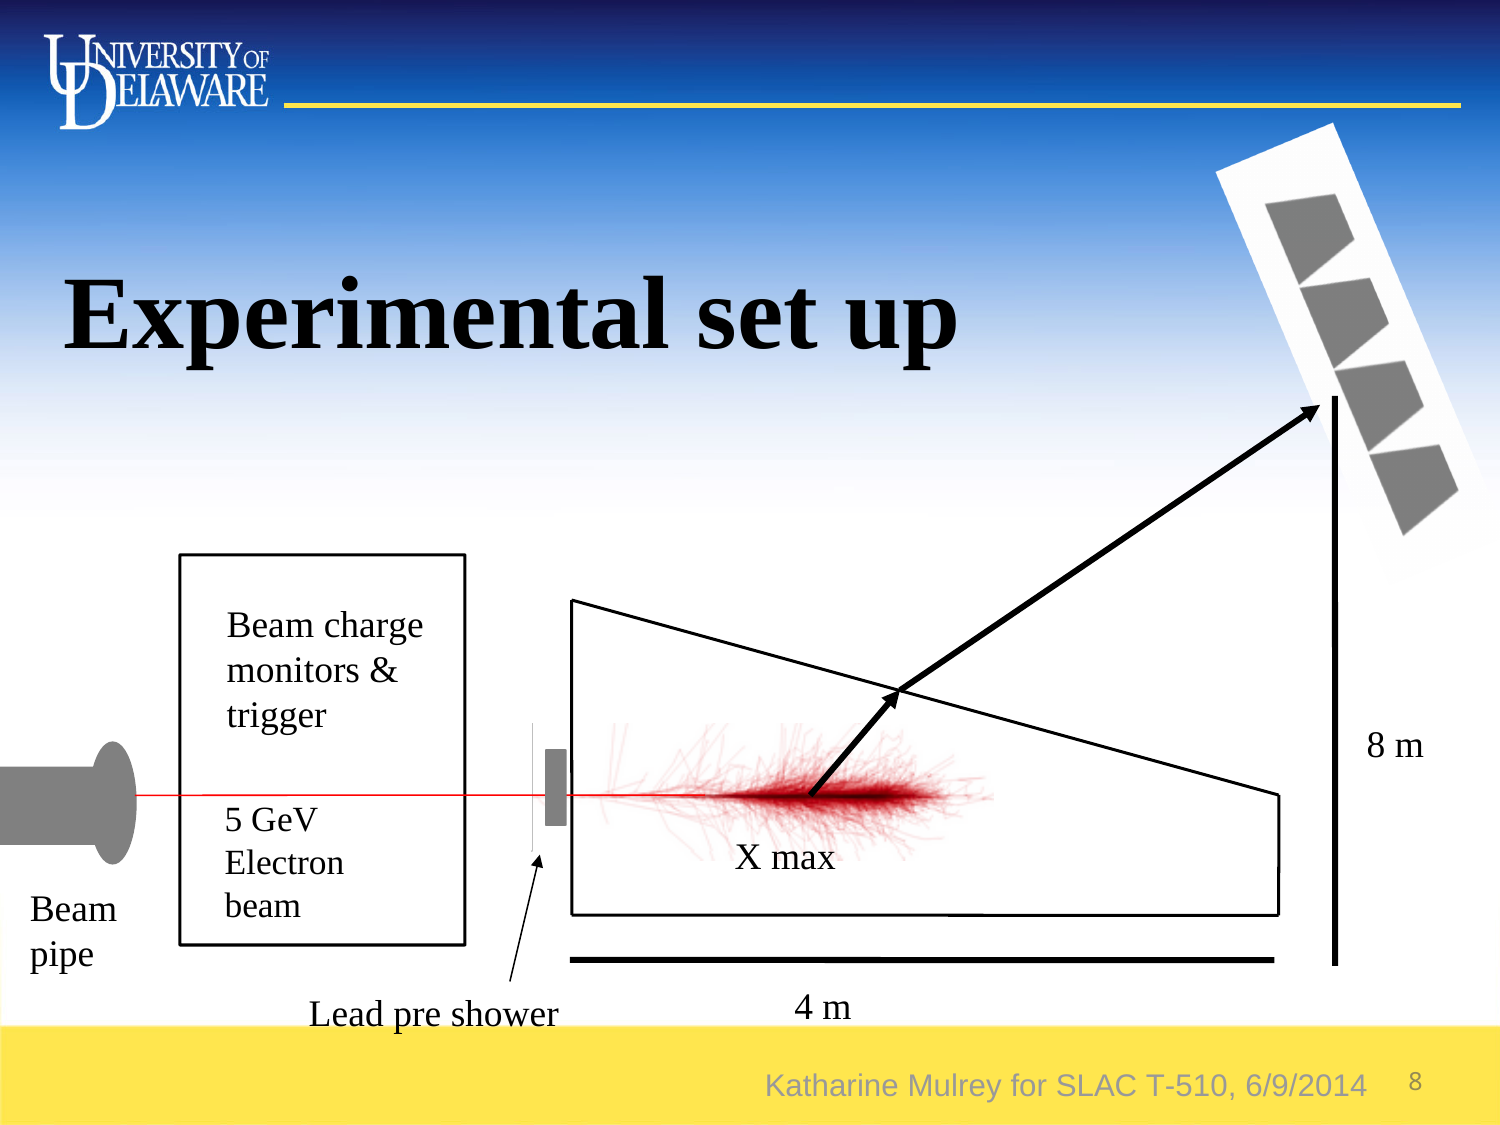

Experimental set up
Beam charge monitors & trigger
8 m
5 GeV Electron beam
X max
Beam pipe
4 m
Lead pre shower
8
Katharine Mulrey for SLAC T-510, 6/9/2014